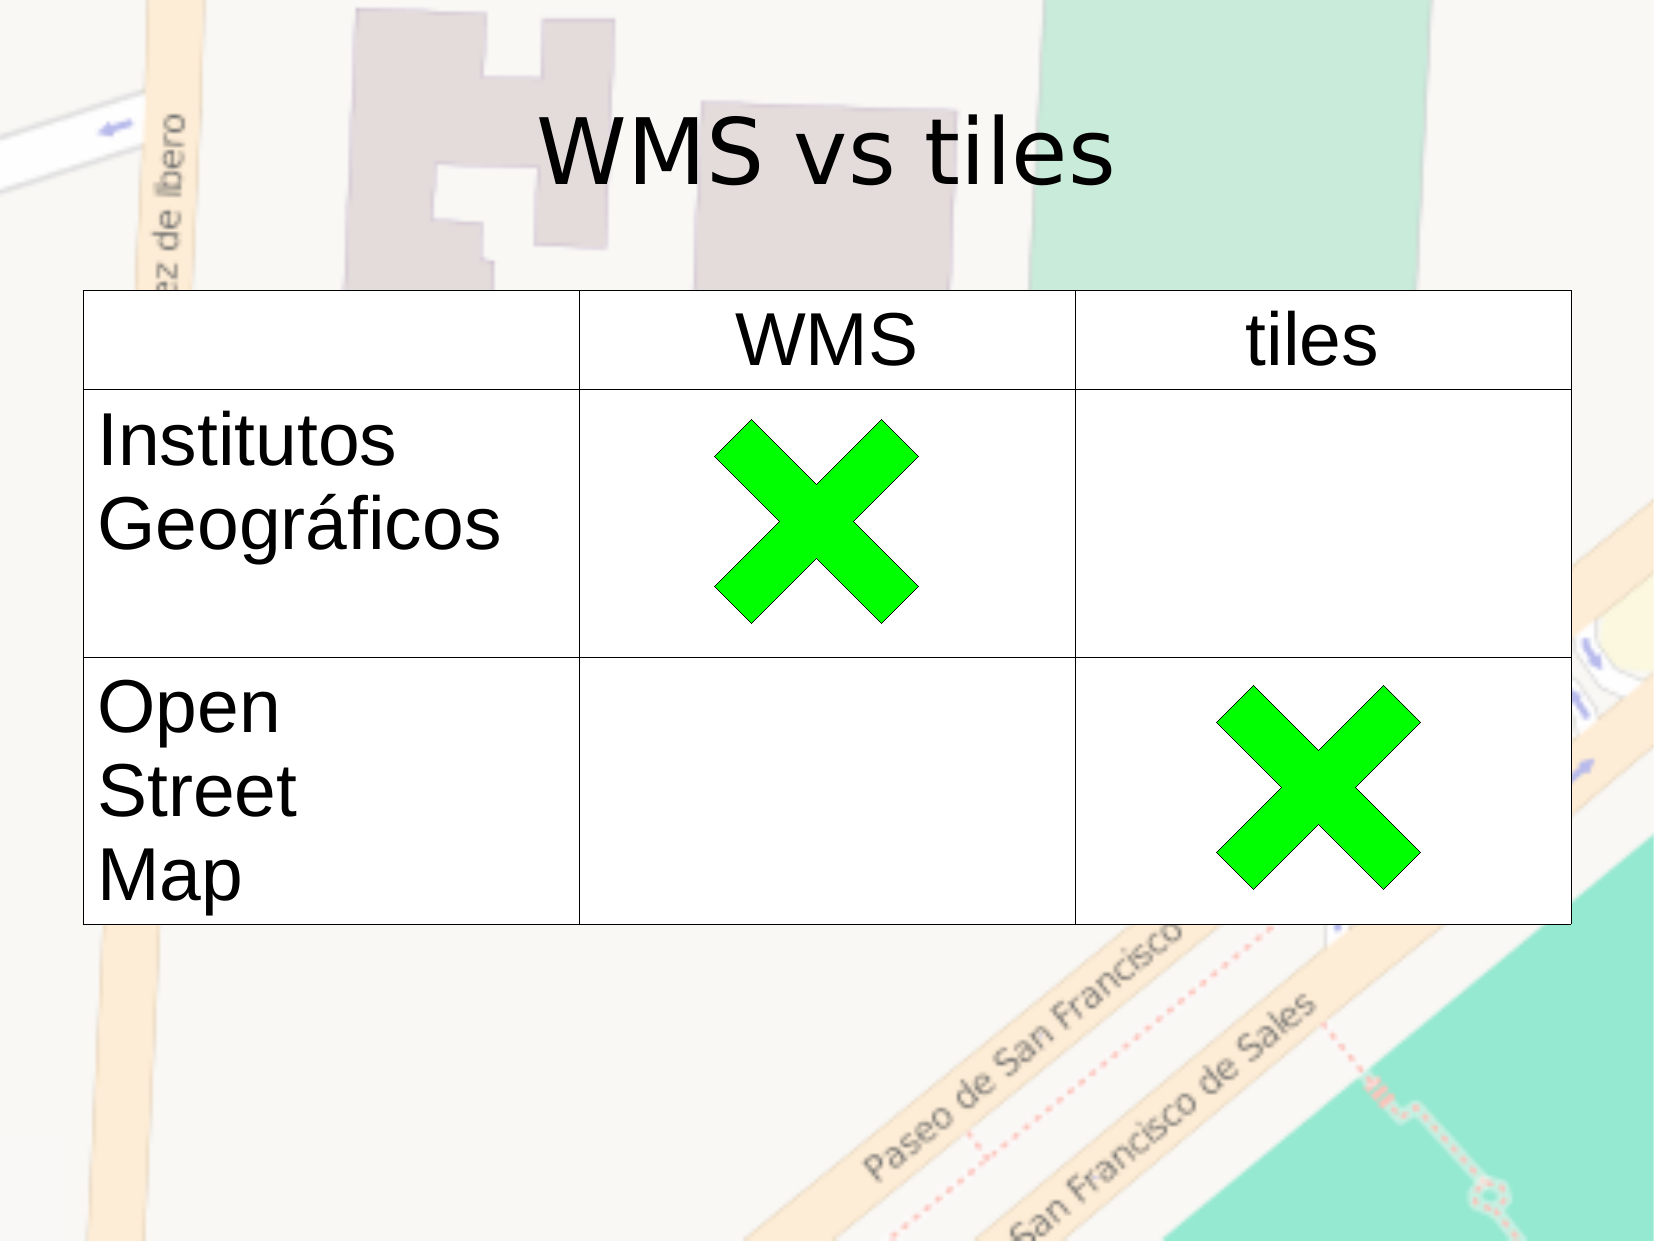

# WMS vs tiles
| | WMS | tiles |
| --- | --- | --- |
| Institutos Geográficos | | |
| Open Street Map | | |